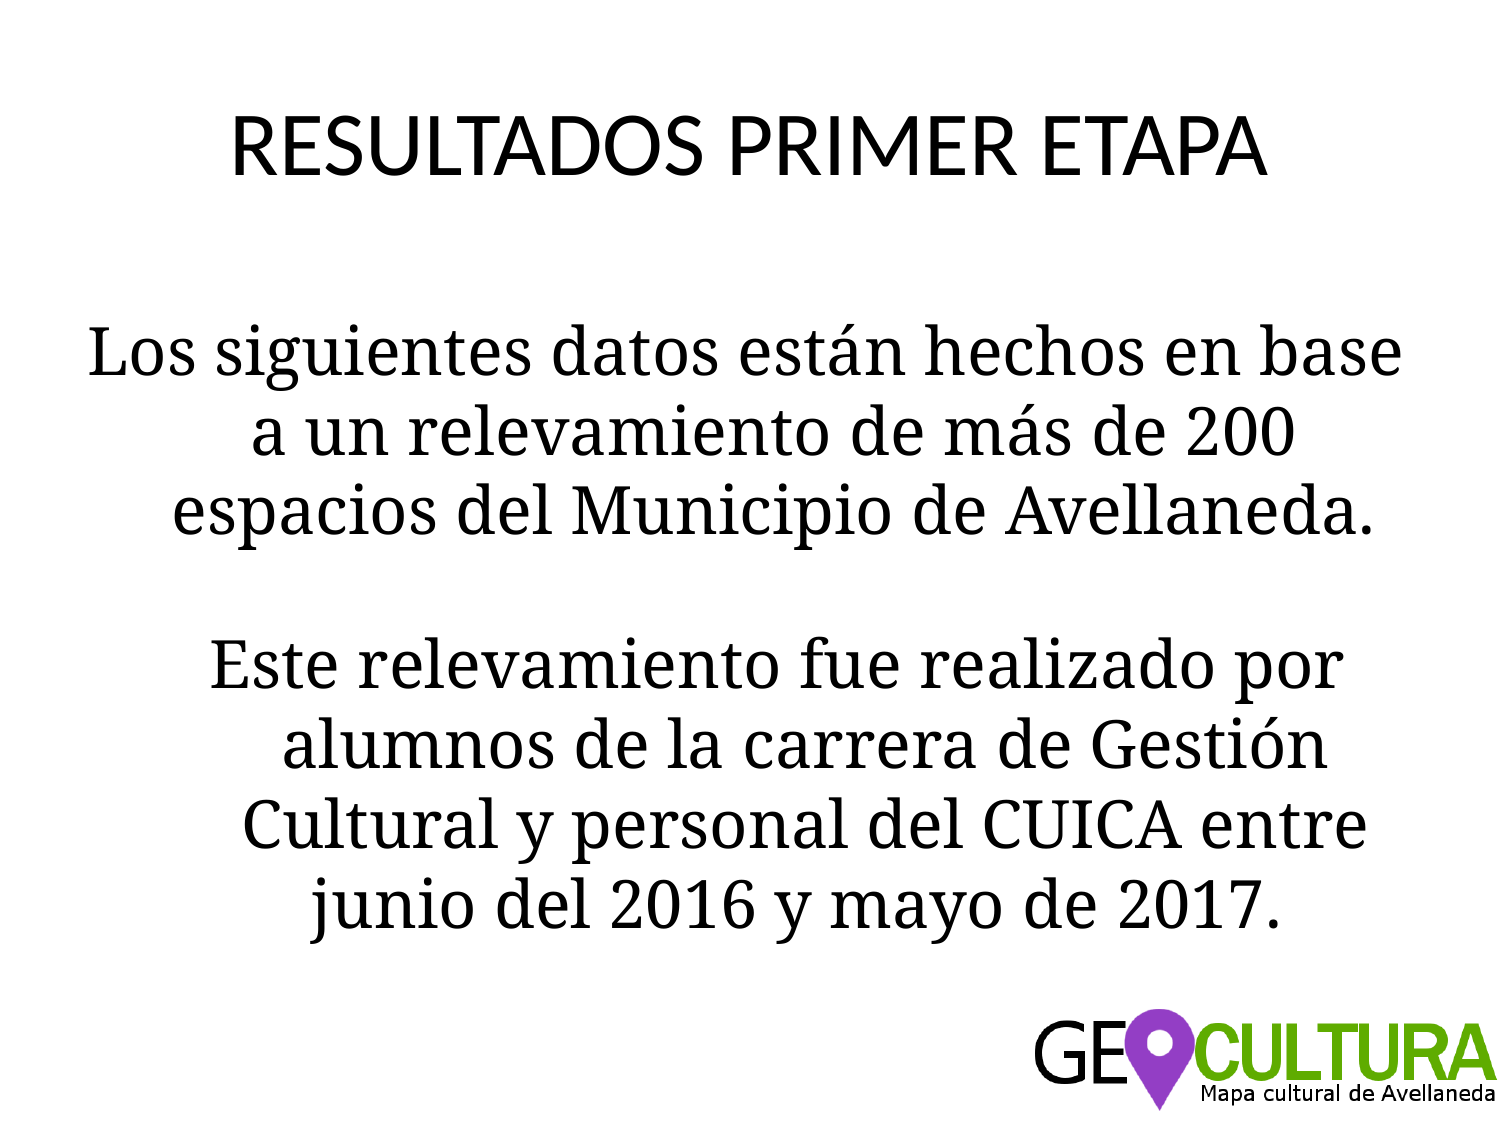

RESULTADOS PRIMER ETAPA
Los siguientes datos están hechos en base a un relevamiento de más de 200 espacios del Municipio de Avellaneda.
Este relevamiento fue realizado por alumnos de la carrera de Gestión Cultural y personal del CUICA entre junio del 2016 y mayo de 2017.